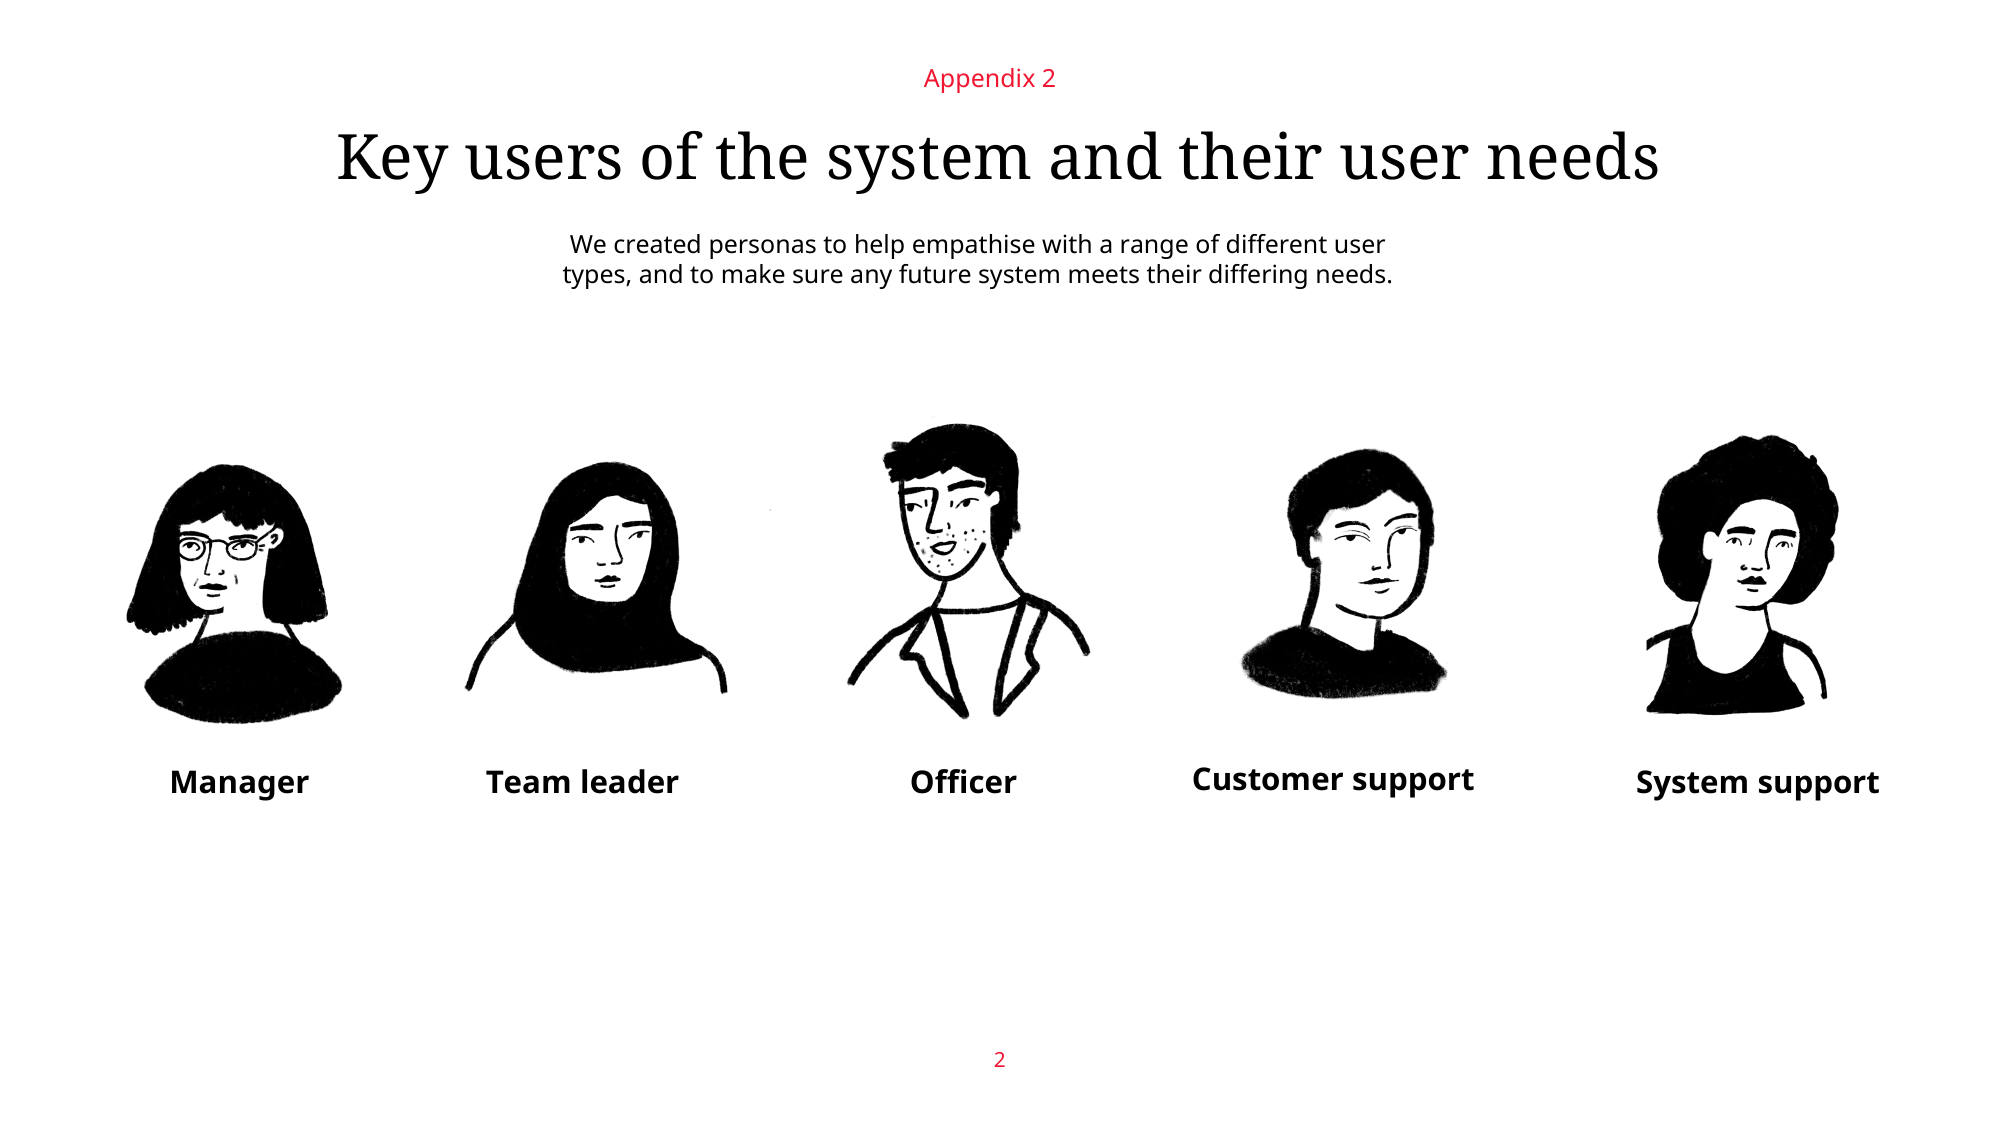

Appendix 2
Key users of the system and their user needs
We created personas to help empathise with a range of different user types, and to make sure any future system meets their differing needs.
Customer support
Team leader
Officer
Manager
System support